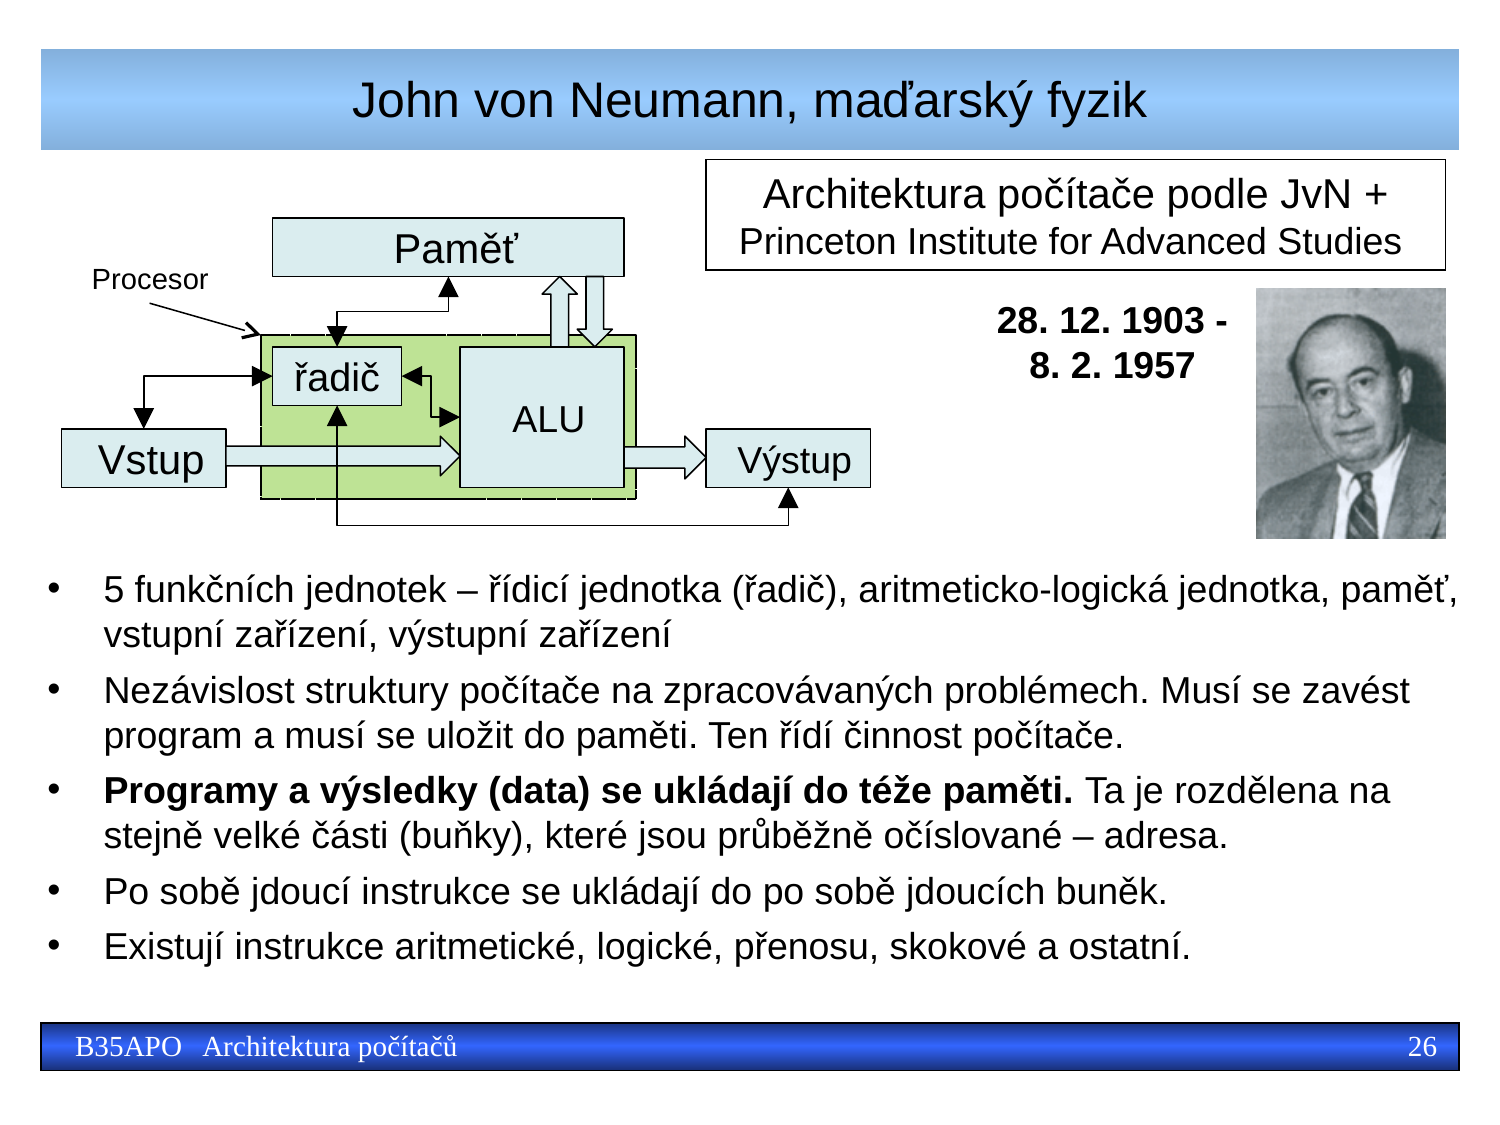

# John von Neumann, maďarský fyzik
Architektura počítače podle JvN + Princeton Institute for Advanced Studies
Paměť
Procesor
řadič
ALU
Vstup
Výstup
28. 12. 1903 - 8. 2. 1957
5 funkčních jednotek – řídicí jednotka (řadič), aritmeticko-logická jednotka, paměť, vstupní zařízení, výstupní zařízení
Nezávislost struktury počítače na zpracovávaných problémech. Musí se zavést program a musí se uložit do paměti. Ten řídí činnost počítače.
Programy a výsledky (data) se ukládají do téže paměti. Ta je rozdělena na stejně velké části (buňky), které jsou průběžně očíslované – adresa.
Po sobě jdoucí instrukce se ukládají do po sobě jdoucích buněk.
Existují instrukce aritmetické, logické, přenosu, skokové a ostatní.
B35APO Architektura počítačů
26